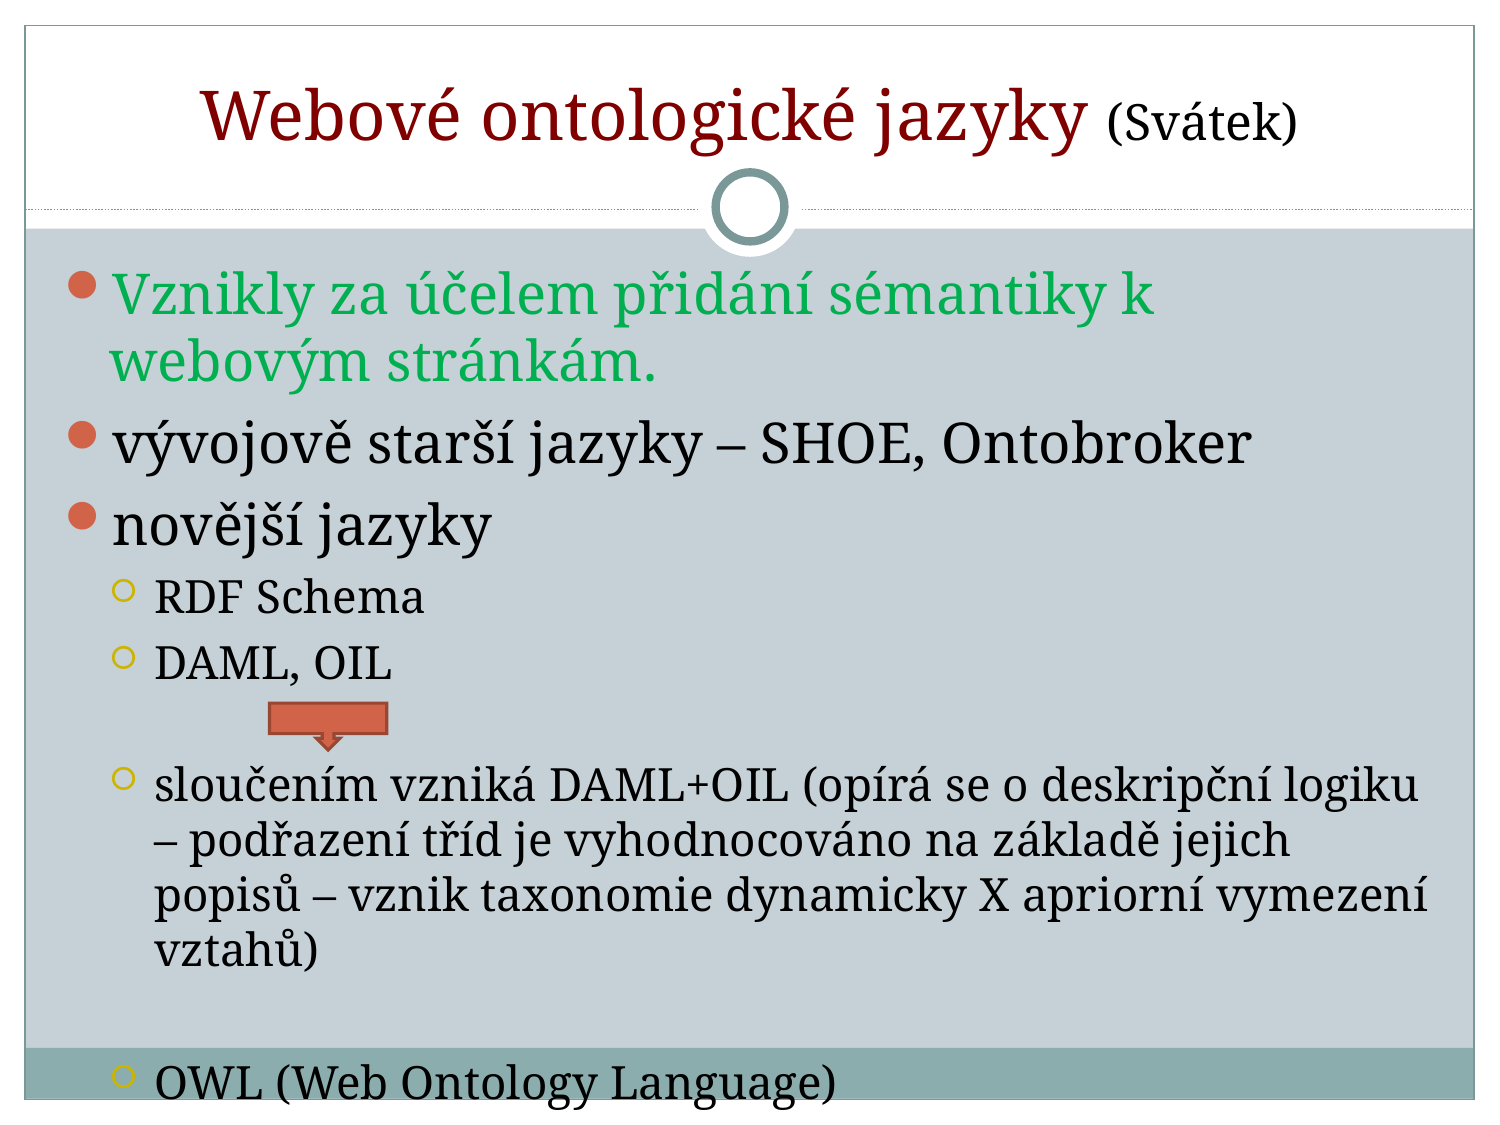

# Webové ontologické jazyky (Svátek)
Vznikly za účelem přidání sémantiky k webovým stránkám.
vývojově starší jazyky – SHOE, Ontobroker
novější jazyky
RDF Schema
DAML, OIL
sloučením vzniká DAML+OIL (opírá se o deskripční logiku – podřazení tříd je vyhodnocováno na základě jejich popisů – vznik taxonomie dynamicky X apriorní vymezení vztahů)
OWL (Web Ontology Language)